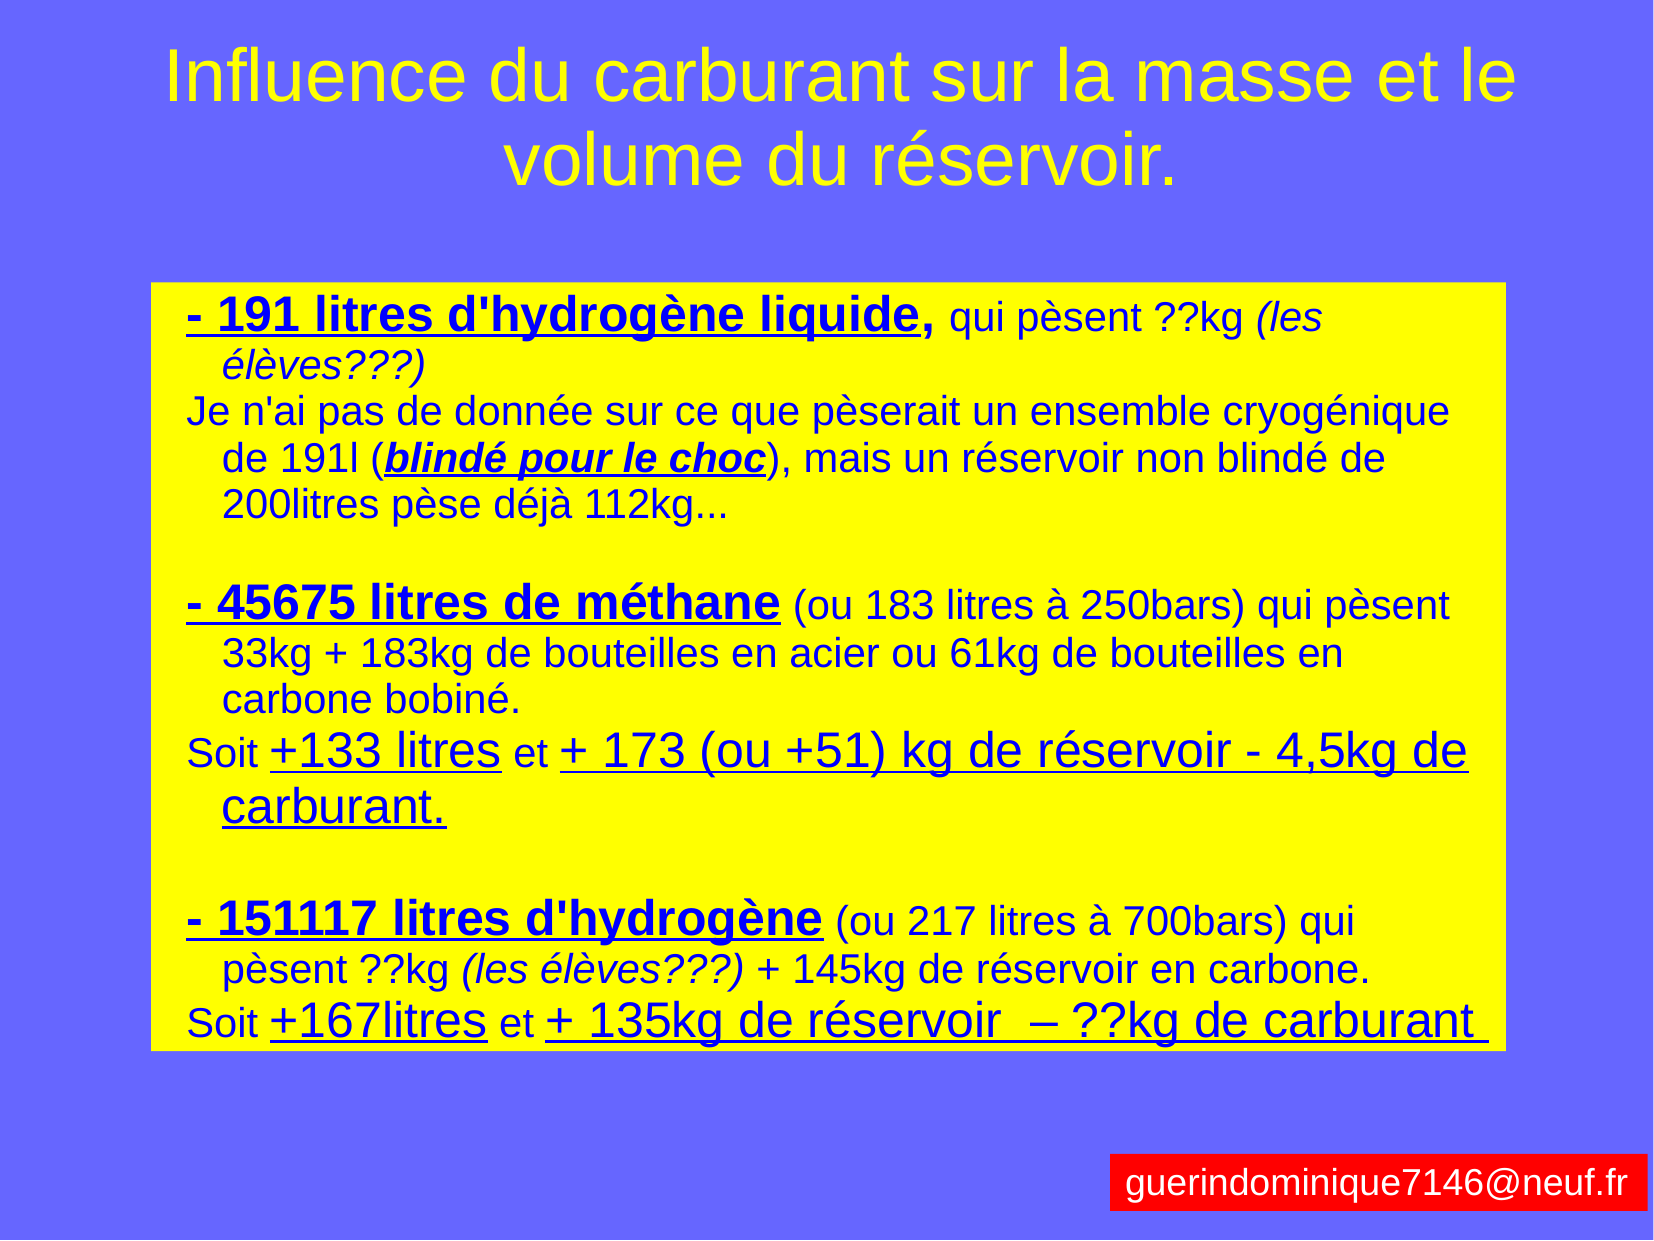

# Influence du carburant sur la masse et le volume du réservoir.
- 191 litres d'hydrogène liquide, qui pèsent ??kg (les élèves???)
Je n'ai pas de donnée sur ce que pèserait un ensemble cryogénique de 191l (blindé pour le choc), mais un réservoir non blindé de 200litres pèse déjà 112kg...
- 45675 litres de méthane (ou 183 litres à 250bars) qui pèsent 33kg + 183kg de bouteilles en acier ou 61kg de bouteilles en carbone bobiné.
Soit +133 litres et + 173 (ou +51) kg de réservoir - 4,5kg de carburant.
- 151117 litres d'hydrogène (ou 217 litres à 700bars) qui pèsent ??kg (les élèves???) + 145kg de réservoir en carbone.
Soit +167litres et + 135kg de réservoir – ??kg de carburant
guerindominique7146@neuf.fr